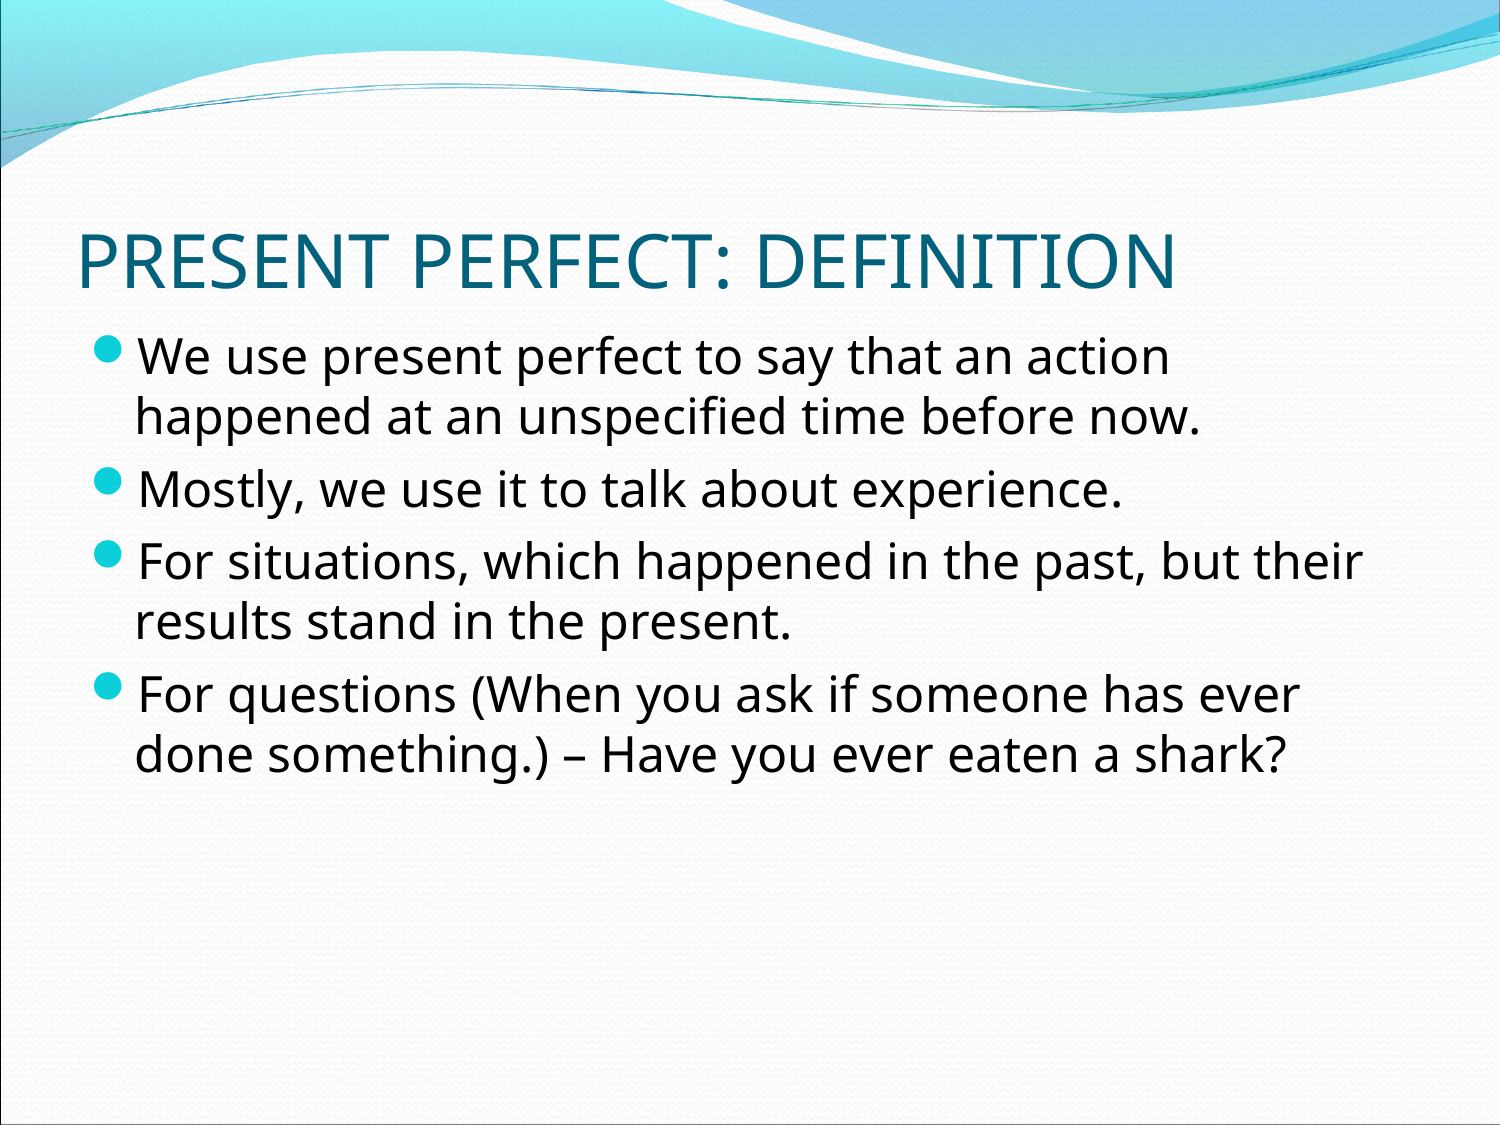

# PRESENT PERFECT: DEFINITION
We use present perfect to say that an action happened at an unspecified time before now.
Mostly, we use it to talk about experience.
For situations, which happened in the past, but their results stand in the present.
For questions (When you ask if someone has ever done something.) – Have you ever eaten a shark?